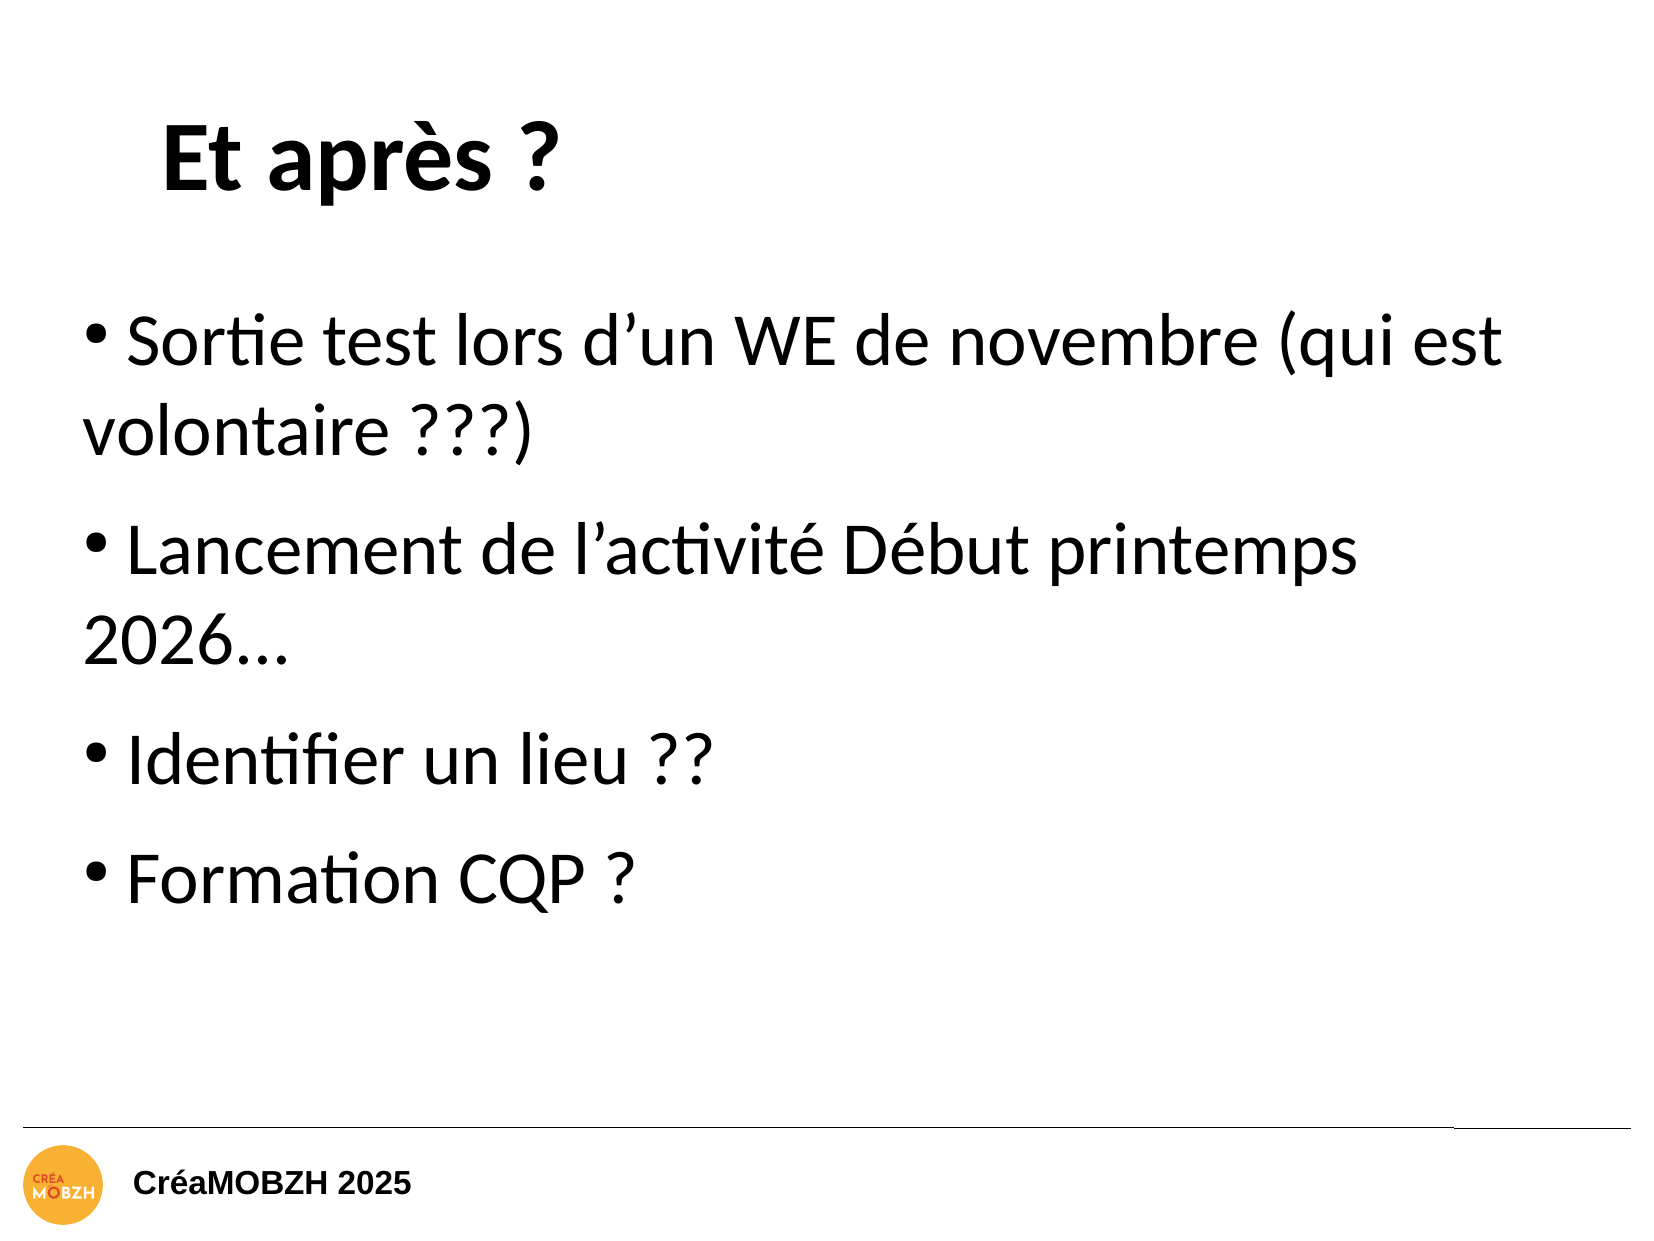

# Et après ?
 Sortie test lors d’un WE de novembre (qui est volontaire ???)
 Lancement de l’activité Début printemps 2026...
 Identifier un lieu ??
 Formation CQP ?
CréaMOBZH 2025